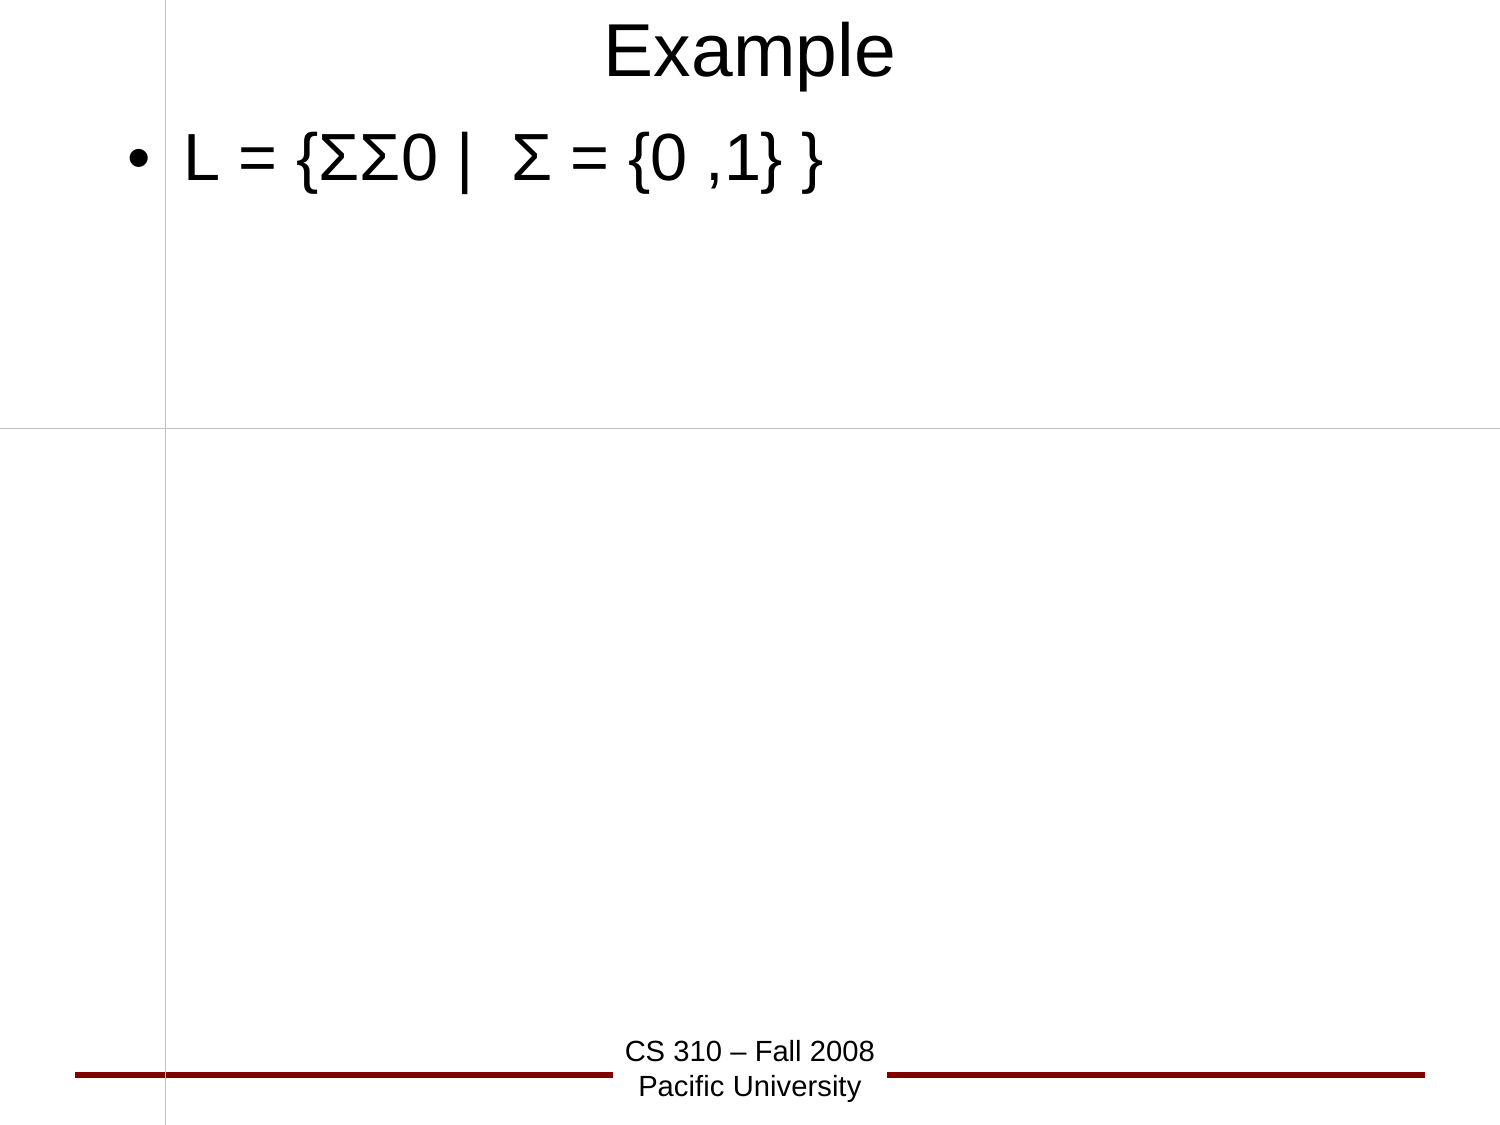

# Example
L = {ΣΣ0 | Σ = {0 ,1} }